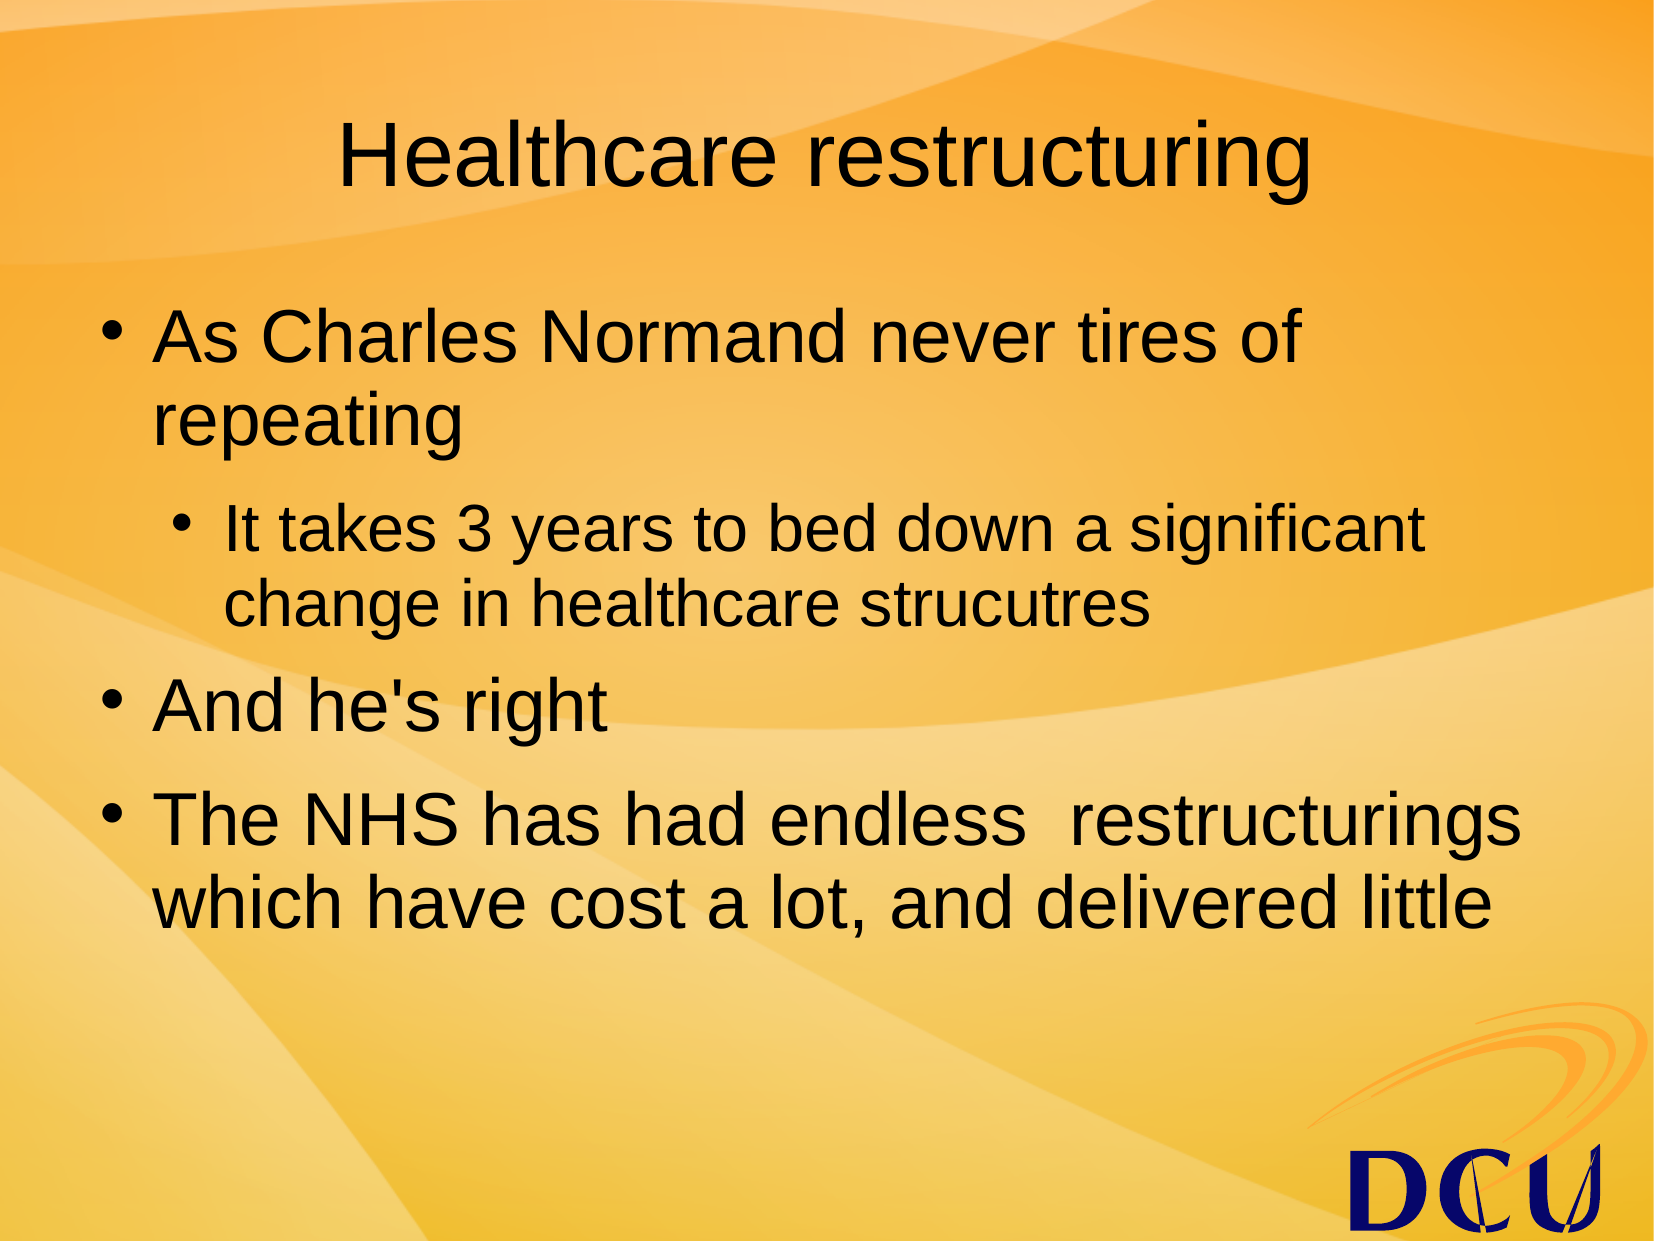

# Healthcare restructuring
As Charles Normand never tires of repeating
It takes 3 years to bed down a significant change in healthcare strucutres
And he's right
The NHS has had endless restructurings which have cost a lot, and delivered little